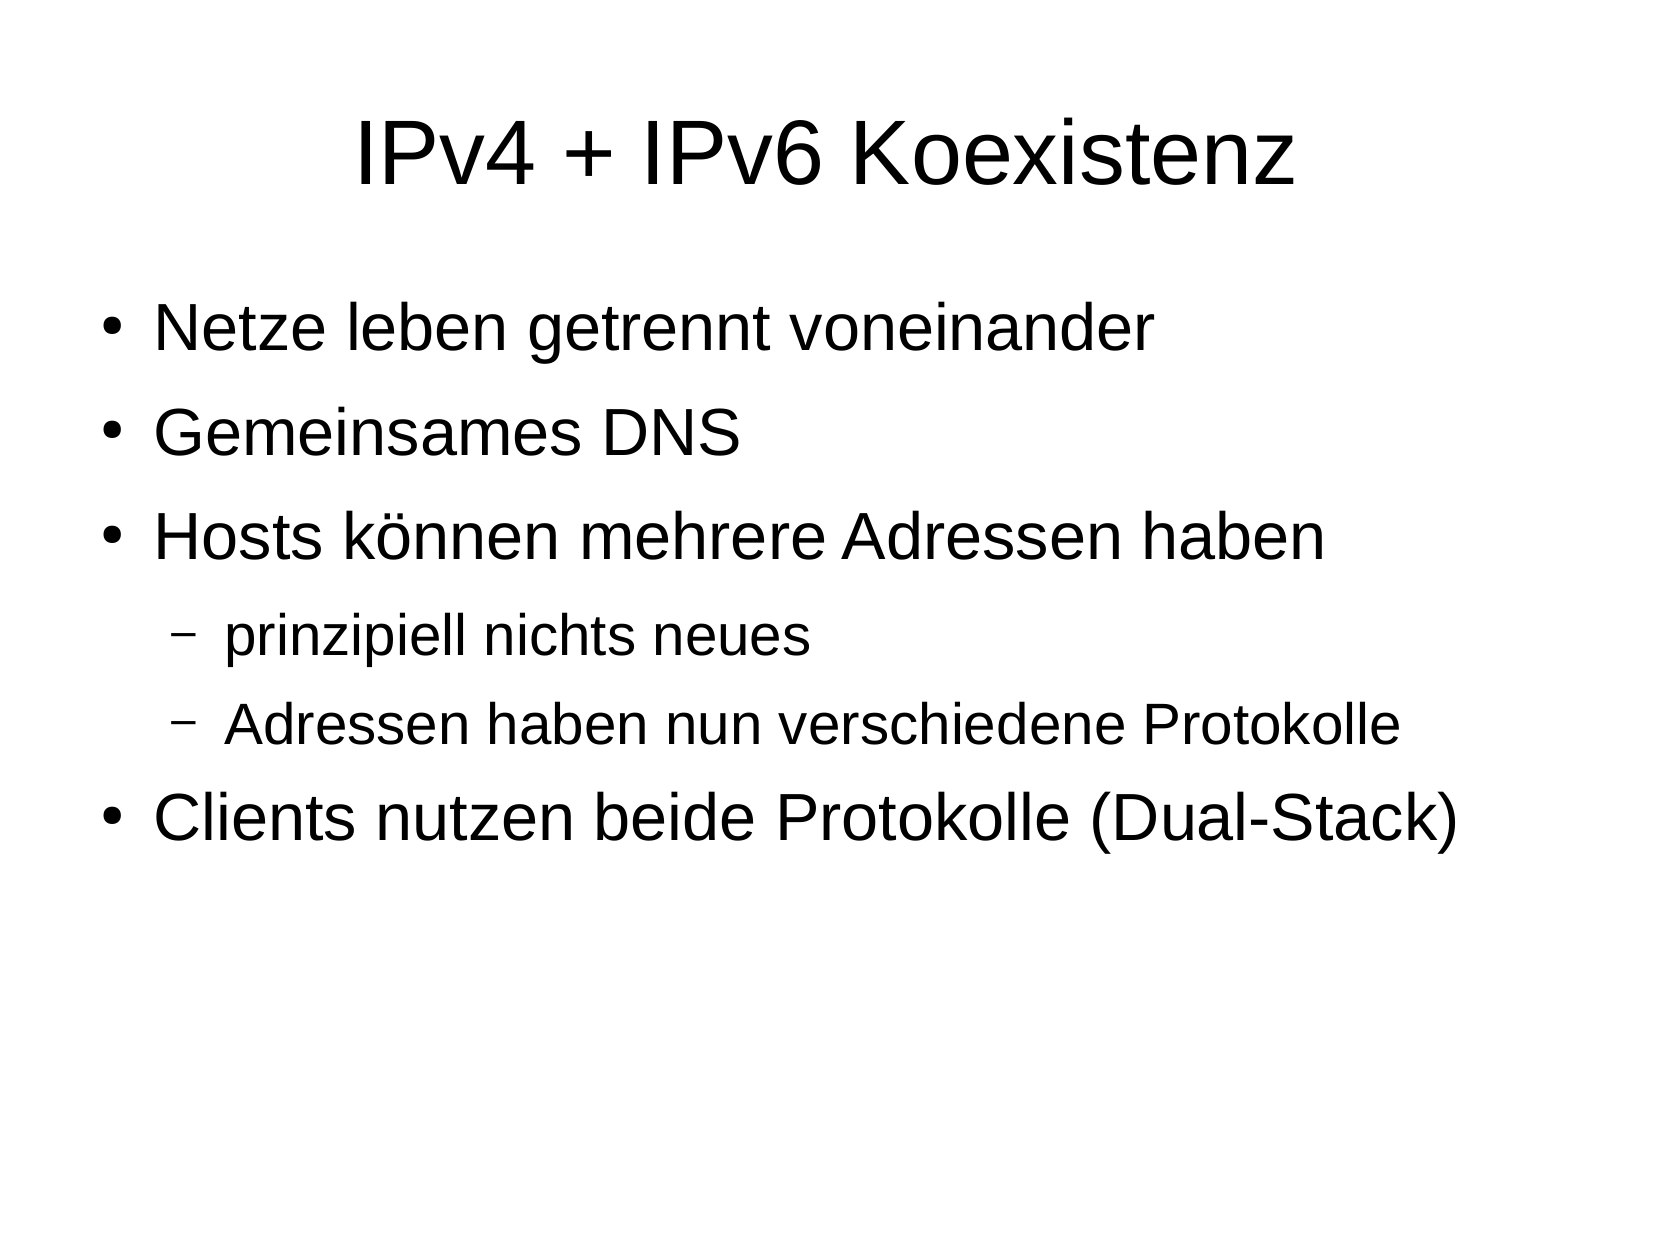

# IPv4 + IPv6 Koexistenz
Netze leben getrennt voneinander
Gemeinsames DNS
Hosts können mehrere Adressen haben
prinzipiell nichts neues
Adressen haben nun verschiedene Protokolle
Clients nutzen beide Protokolle (Dual-Stack)